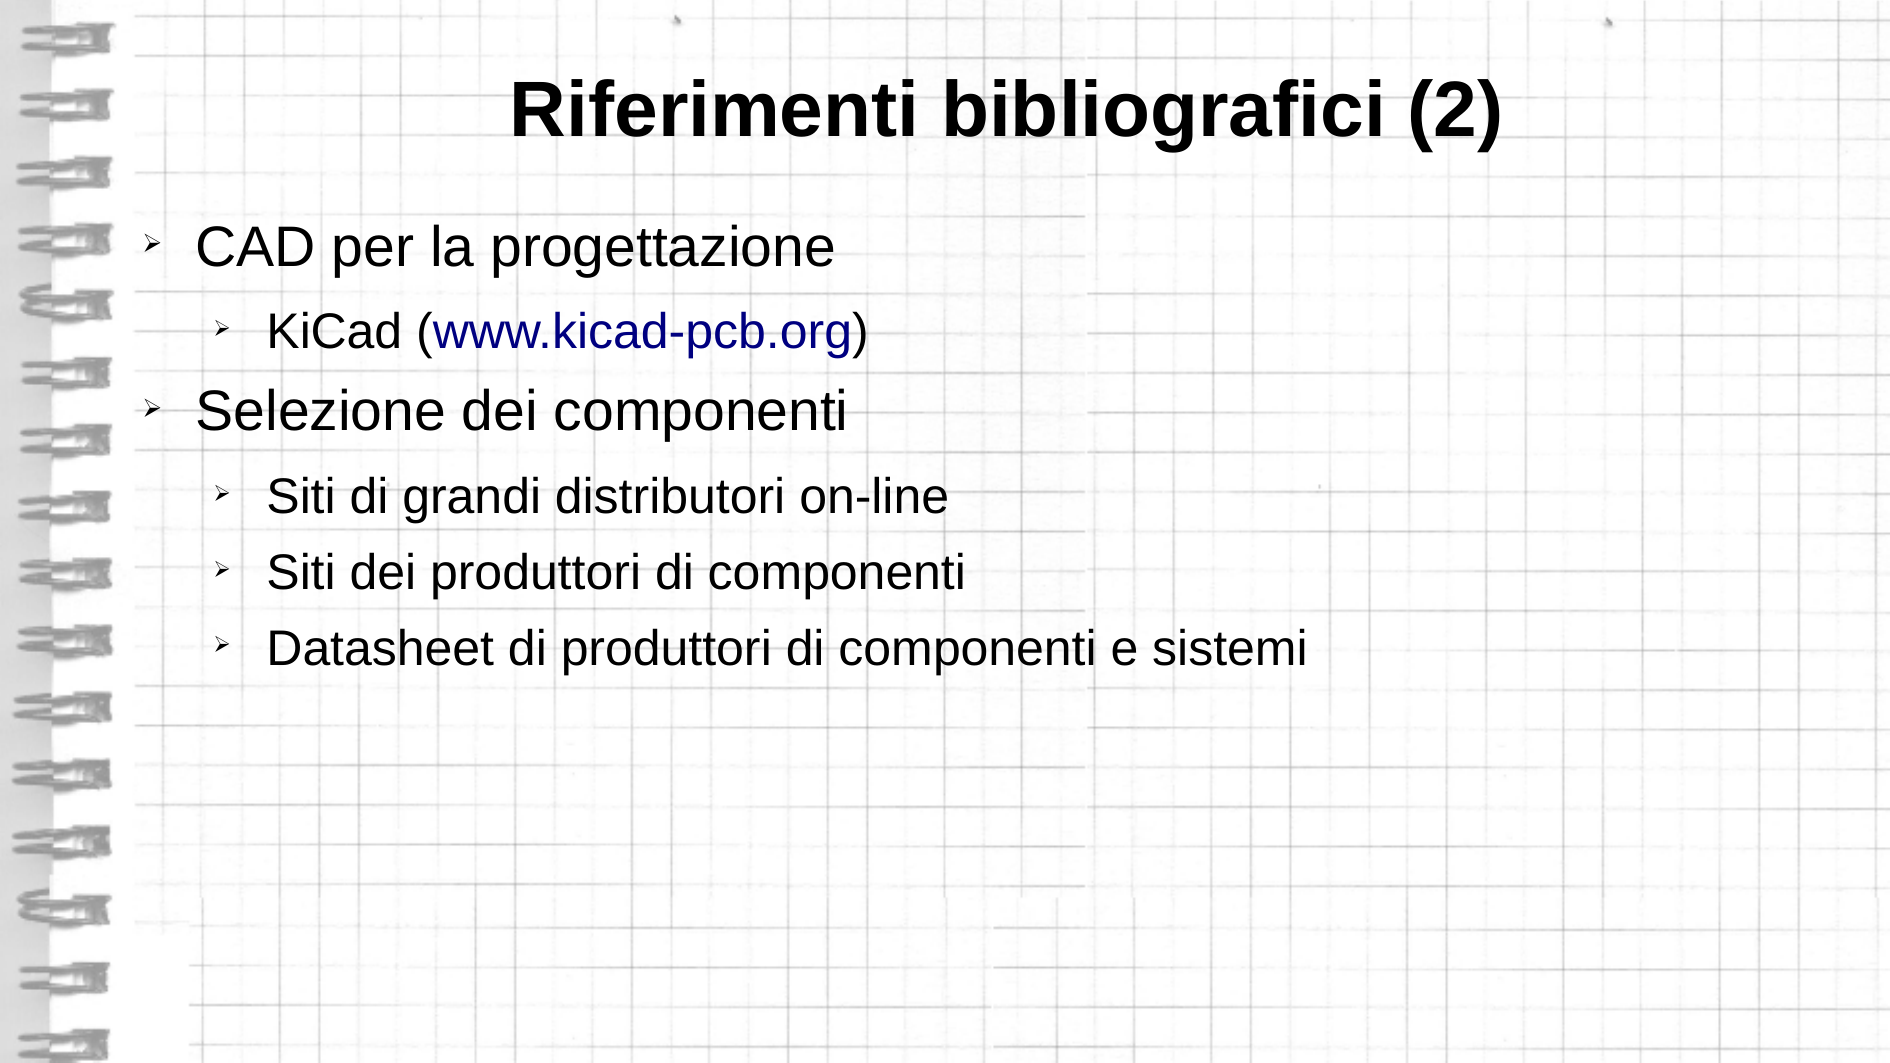

# Riferimenti bibliografici (2)
CAD per la progettazione
KiCad (www.kicad-pcb.org)
Selezione dei componenti
Siti di grandi distributori on-line
Siti dei produttori di componenti
Datasheet di produttori di componenti e sistemi